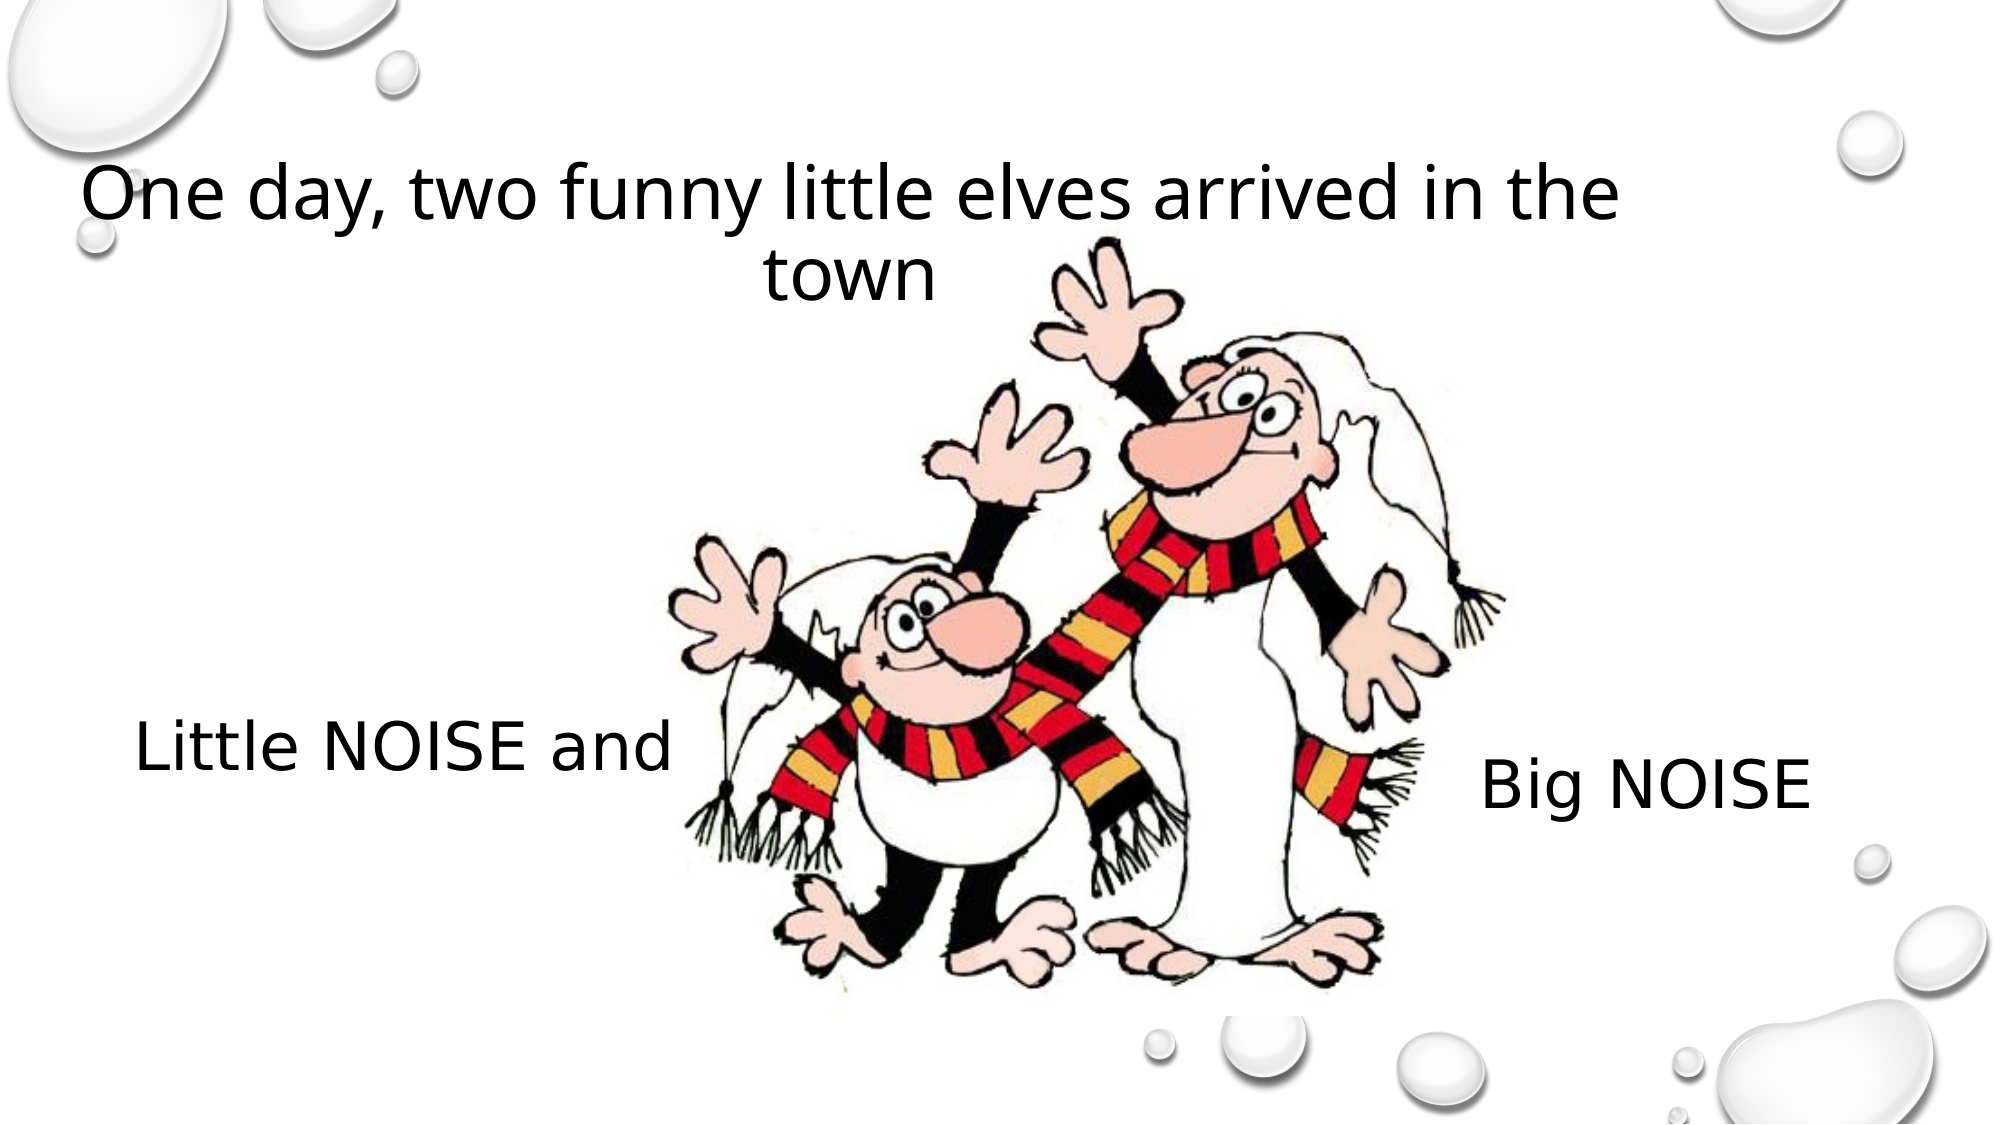

One day, two funny little elves arrived in the town
Little NOISE and
Big NOISE